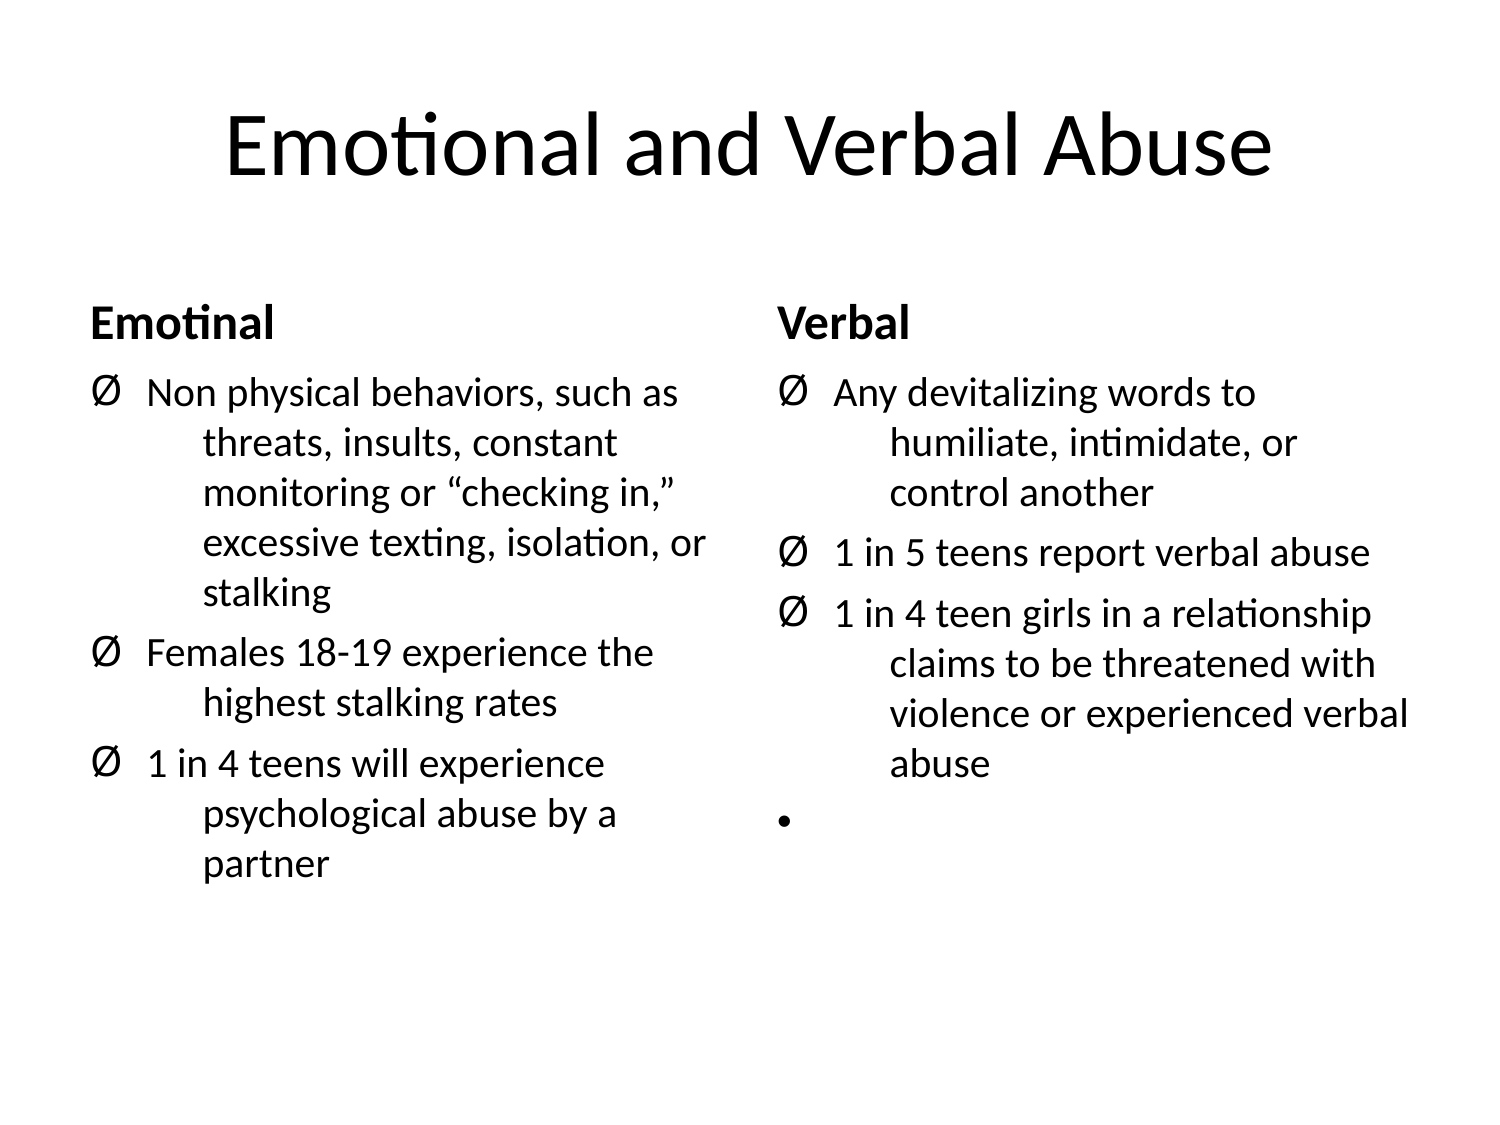

# Emotional and Verbal Abuse
Emotinal
Verbal
Non physical behaviors, such as threats, insults, constant monitoring or “checking in,” excessive texting, isolation, or stalking
Females 18-19 experience the highest stalking rates
1 in 4 teens will experience psychological abuse by a partner
Any devitalizing words to humiliate, intimidate, or control another
1 in 5 teens report verbal abuse
1 in 4 teen girls in a relationship claims to be threatened with violence or experienced verbal abuse